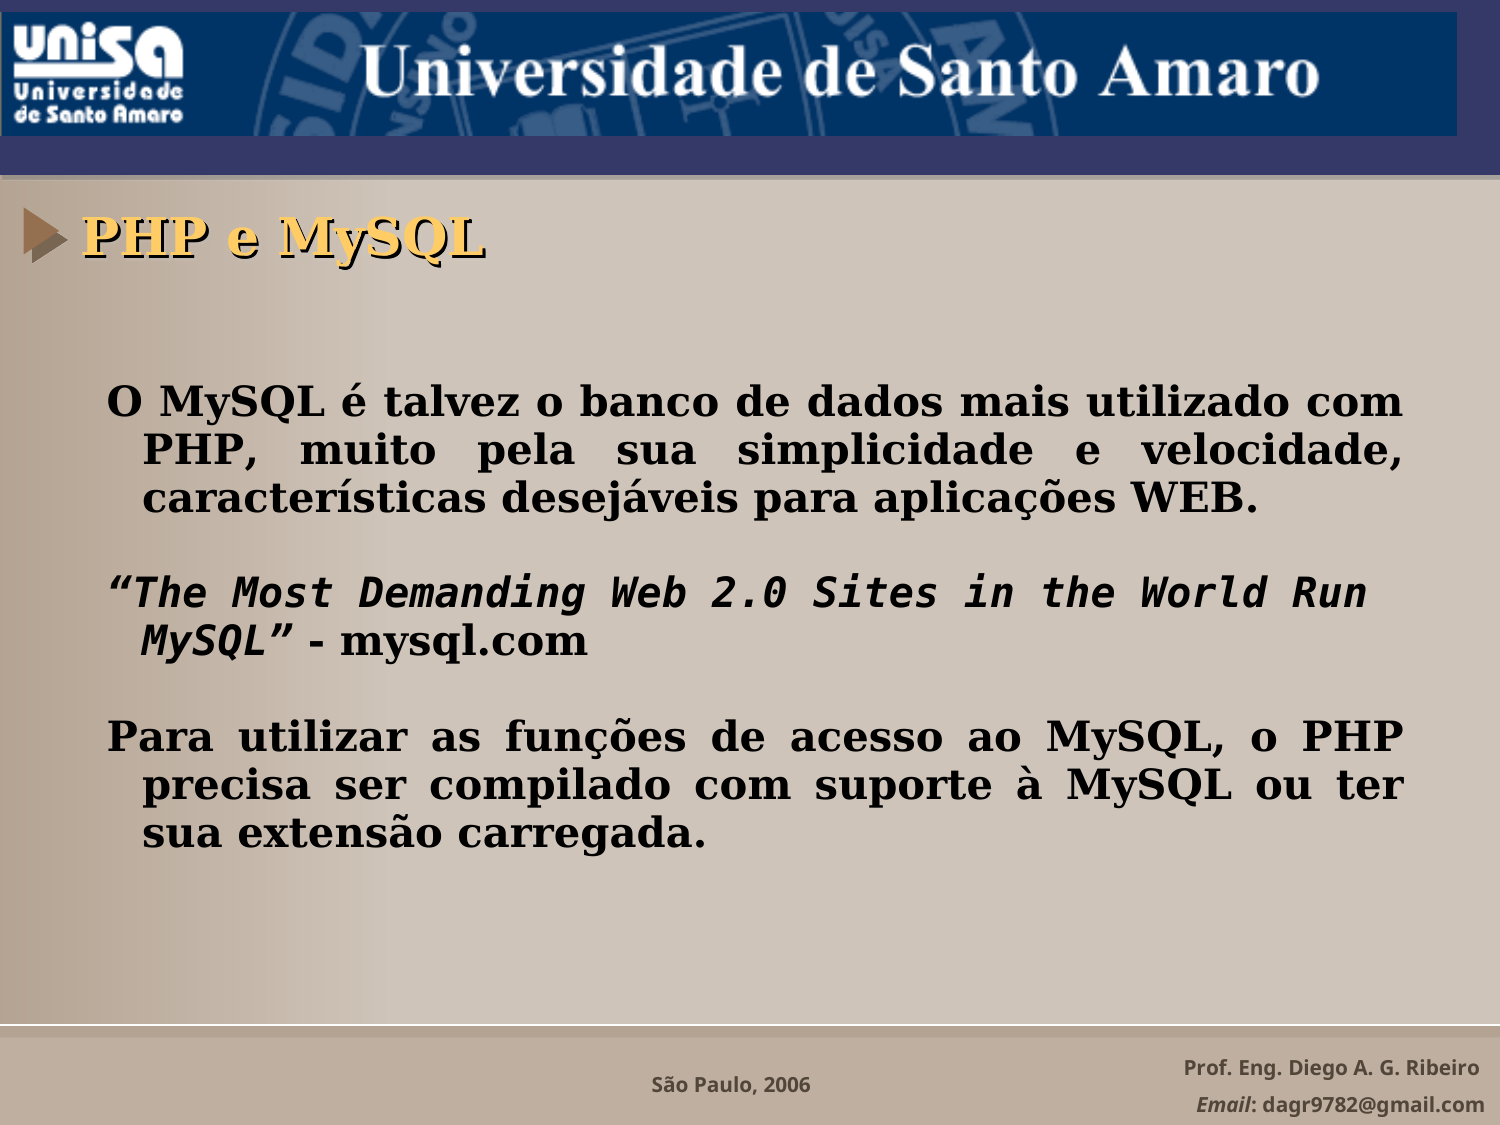

PHP e MySQL
O MySQL é talvez o banco de dados mais utilizado com PHP, muito pela sua simplicidade e velocidade, características desejáveis para aplicações WEB.
“The Most Demanding Web 2.0 Sites in the World Run MySQL” - mysql.com
Para utilizar as funções de acesso ao MySQL, o PHP precisa ser compilado com suporte à MySQL ou ter sua extensão carregada.